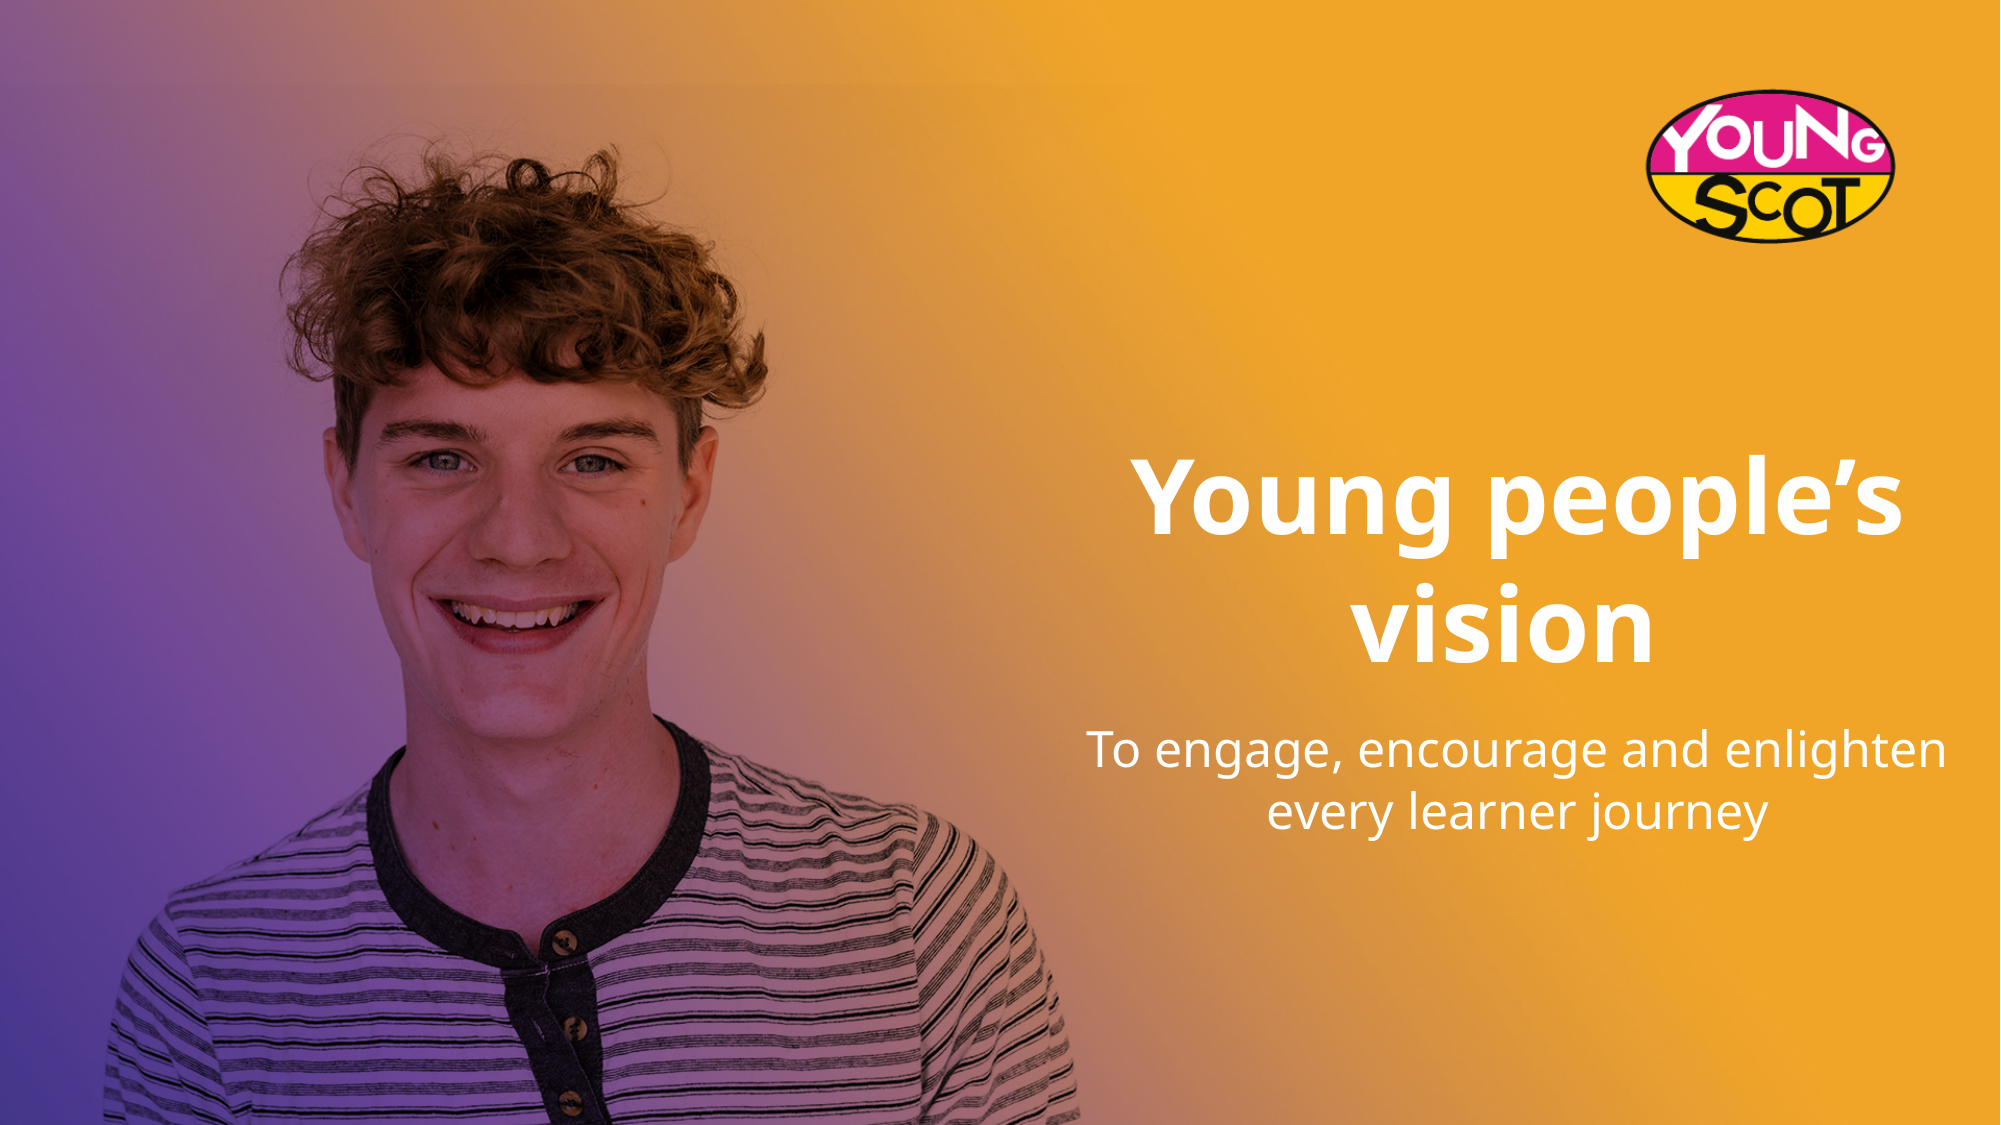

# Young people’s vision
To engage, encourage and enlighten every learner journey